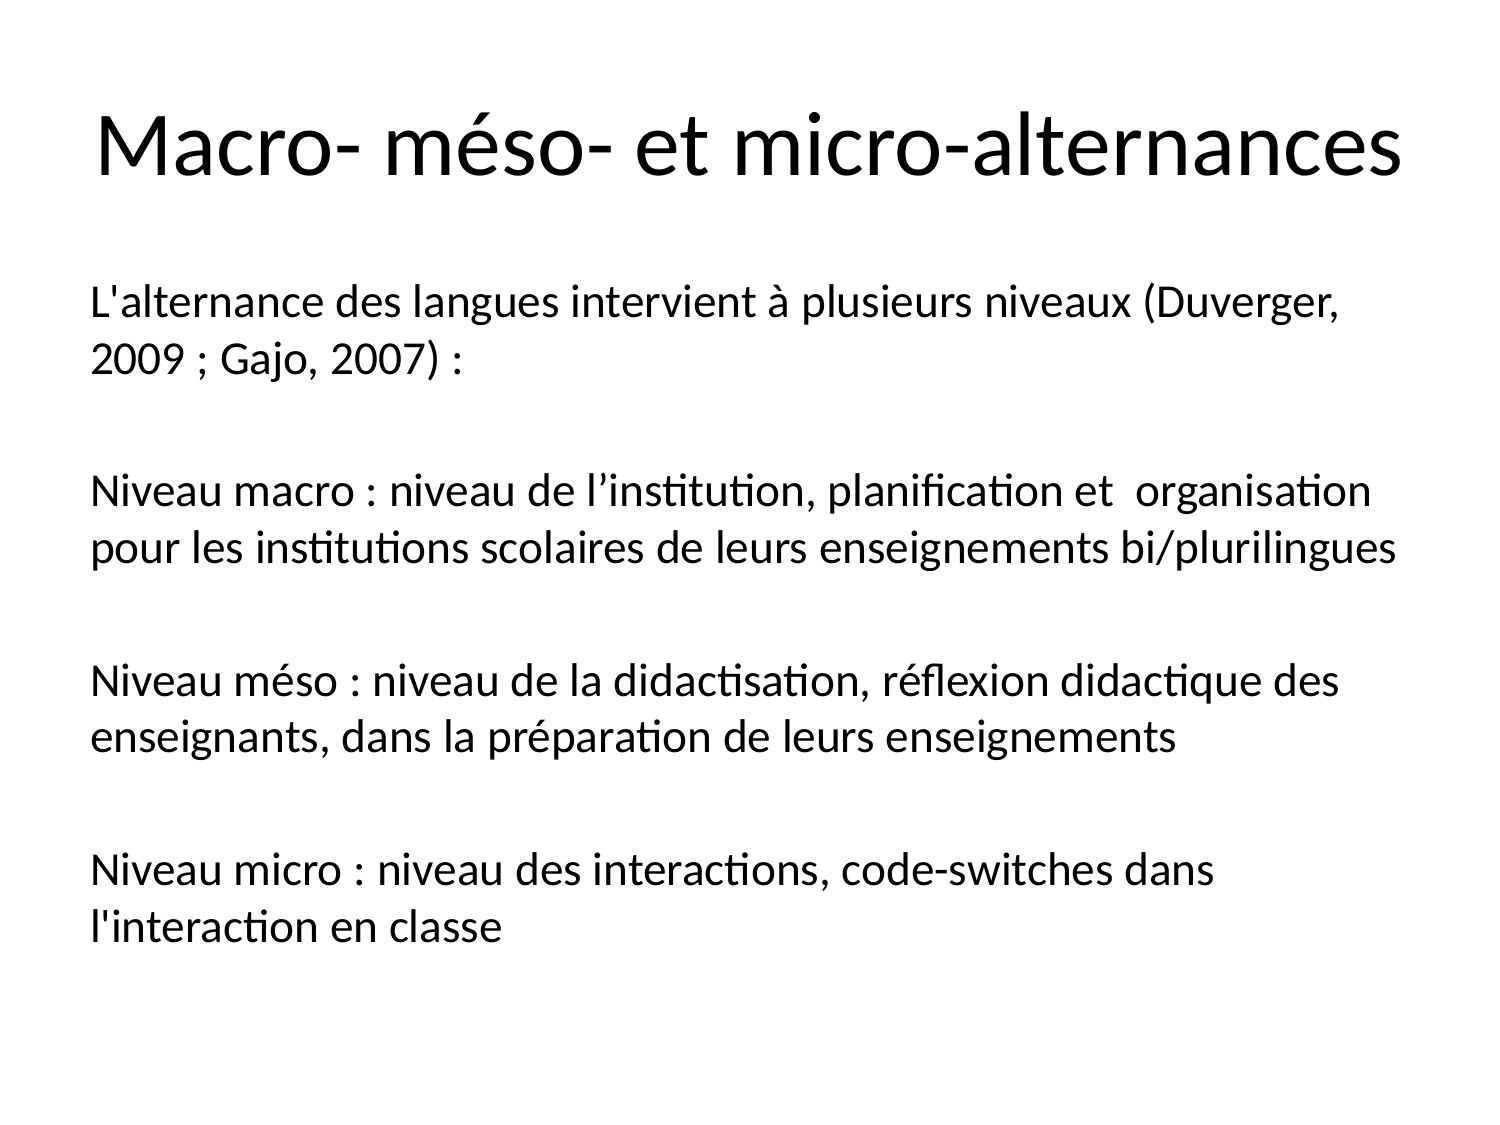

l'alternance des langues intervient à plusieurs niveaux (Duverger, 2009 ; Gajo, 2007) qui vont de la planification et de l'organisation pour les institutions scolaires de leurs enseignements bi-plurilingues (niveau macro, de l'institution) aux occurrences de code-switches dans l'interaction en classe (niveau micro, de l'interaction) en passant par la réflexion didactique des enseignants, dans la préparation de leurs enseignements (niveau méso, de la didactisation).
# Macro- méso- et micro-alternances
L'alternance des langues intervient à plusieurs niveaux (Duverger, 2009 ; Gajo, 2007) :
Niveau macro : niveau de l’institution, planification et organisation pour les institutions scolaires de leurs enseignements bi/plurilingues
Niveau méso : niveau de la didactisation, réflexion didactique des enseignants, dans la préparation de leurs enseignements
Niveau micro : niveau des interactions, code-switches dans l'interaction en classe